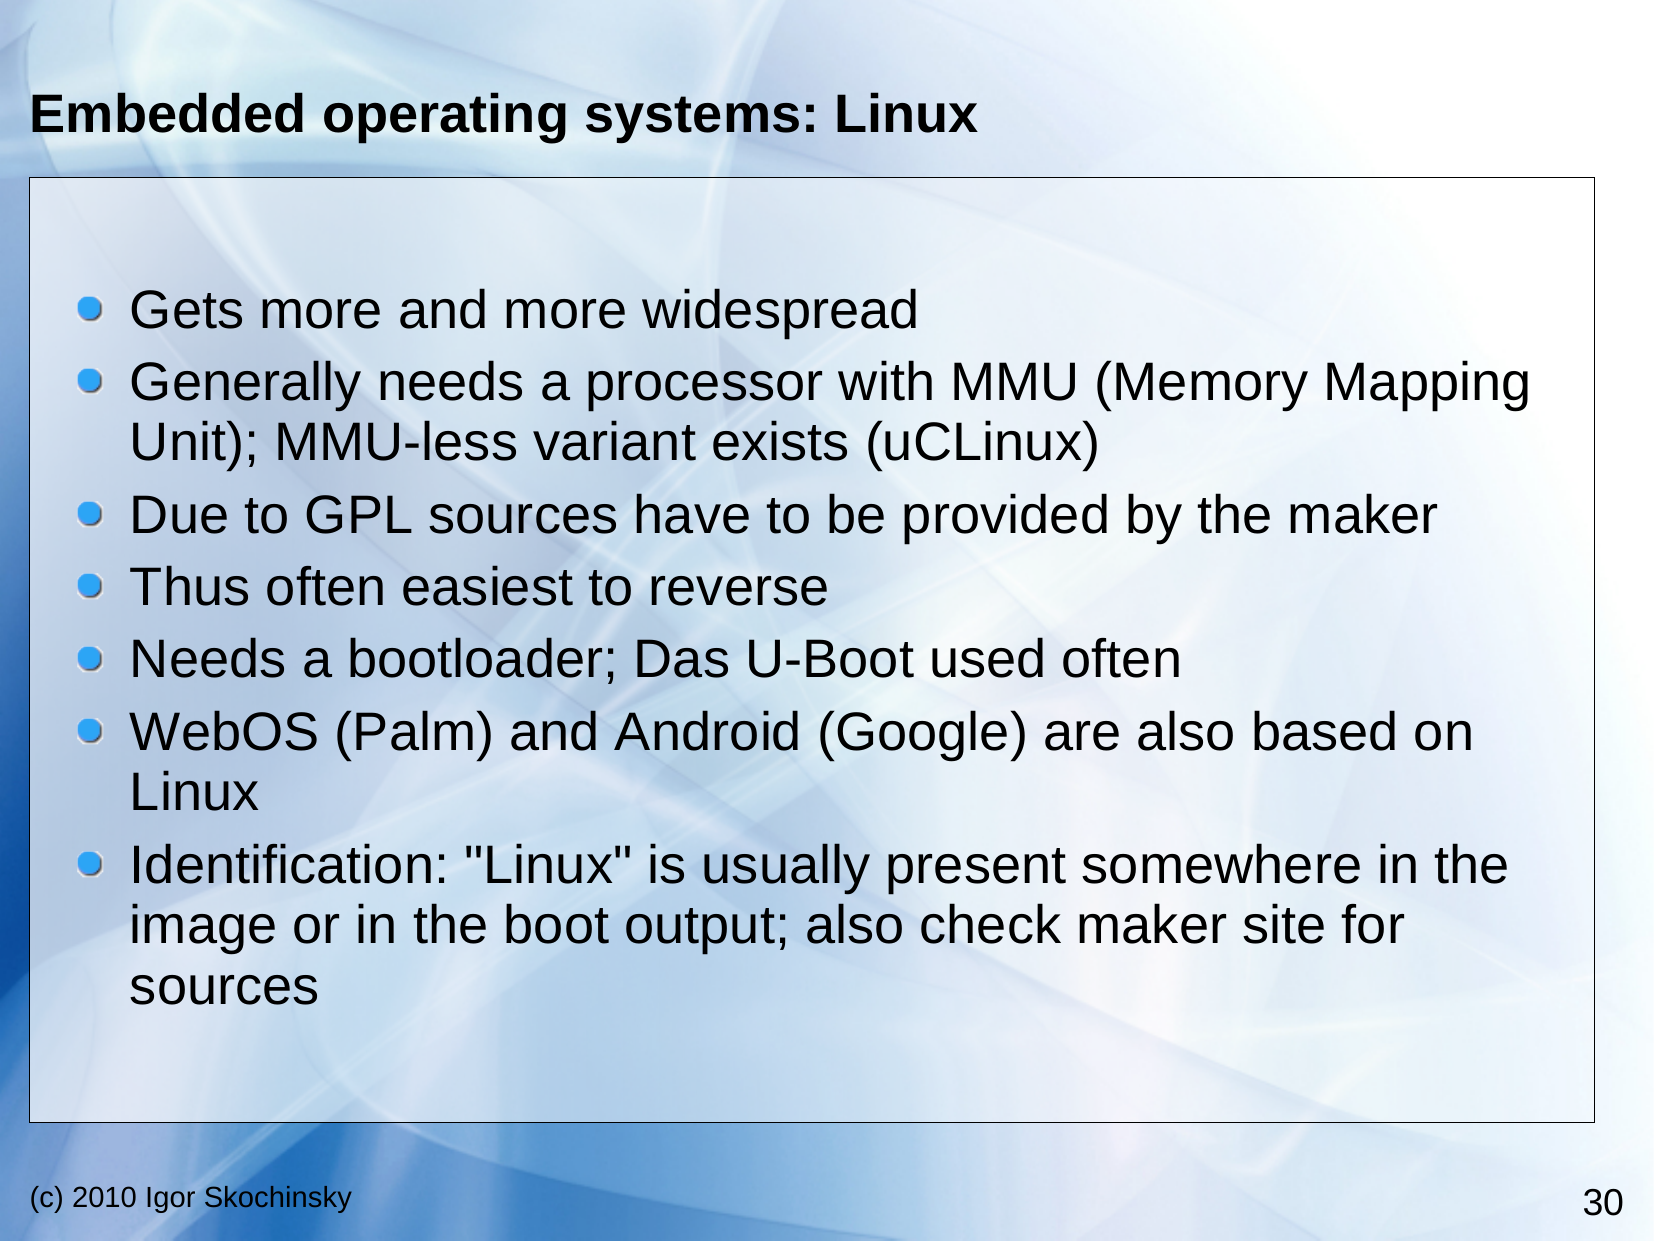

# Embedded operating systems: Linux
Gets more and more widespread
Generally needs a processor with MMU (Memory Mapping Unit); MMU-less variant exists (uCLinux)
Due to GPL sources have to be provided by the maker
Thus often easiest to reverse
Needs a bootloader; Das U-Boot used often
WebOS (Palm) and Android (Google) are also based on Linux
Identification: "Linux" is usually present somewhere in the image or in the boot output; also check maker site for sources
(c) 2010 Igor Skochinsky
30